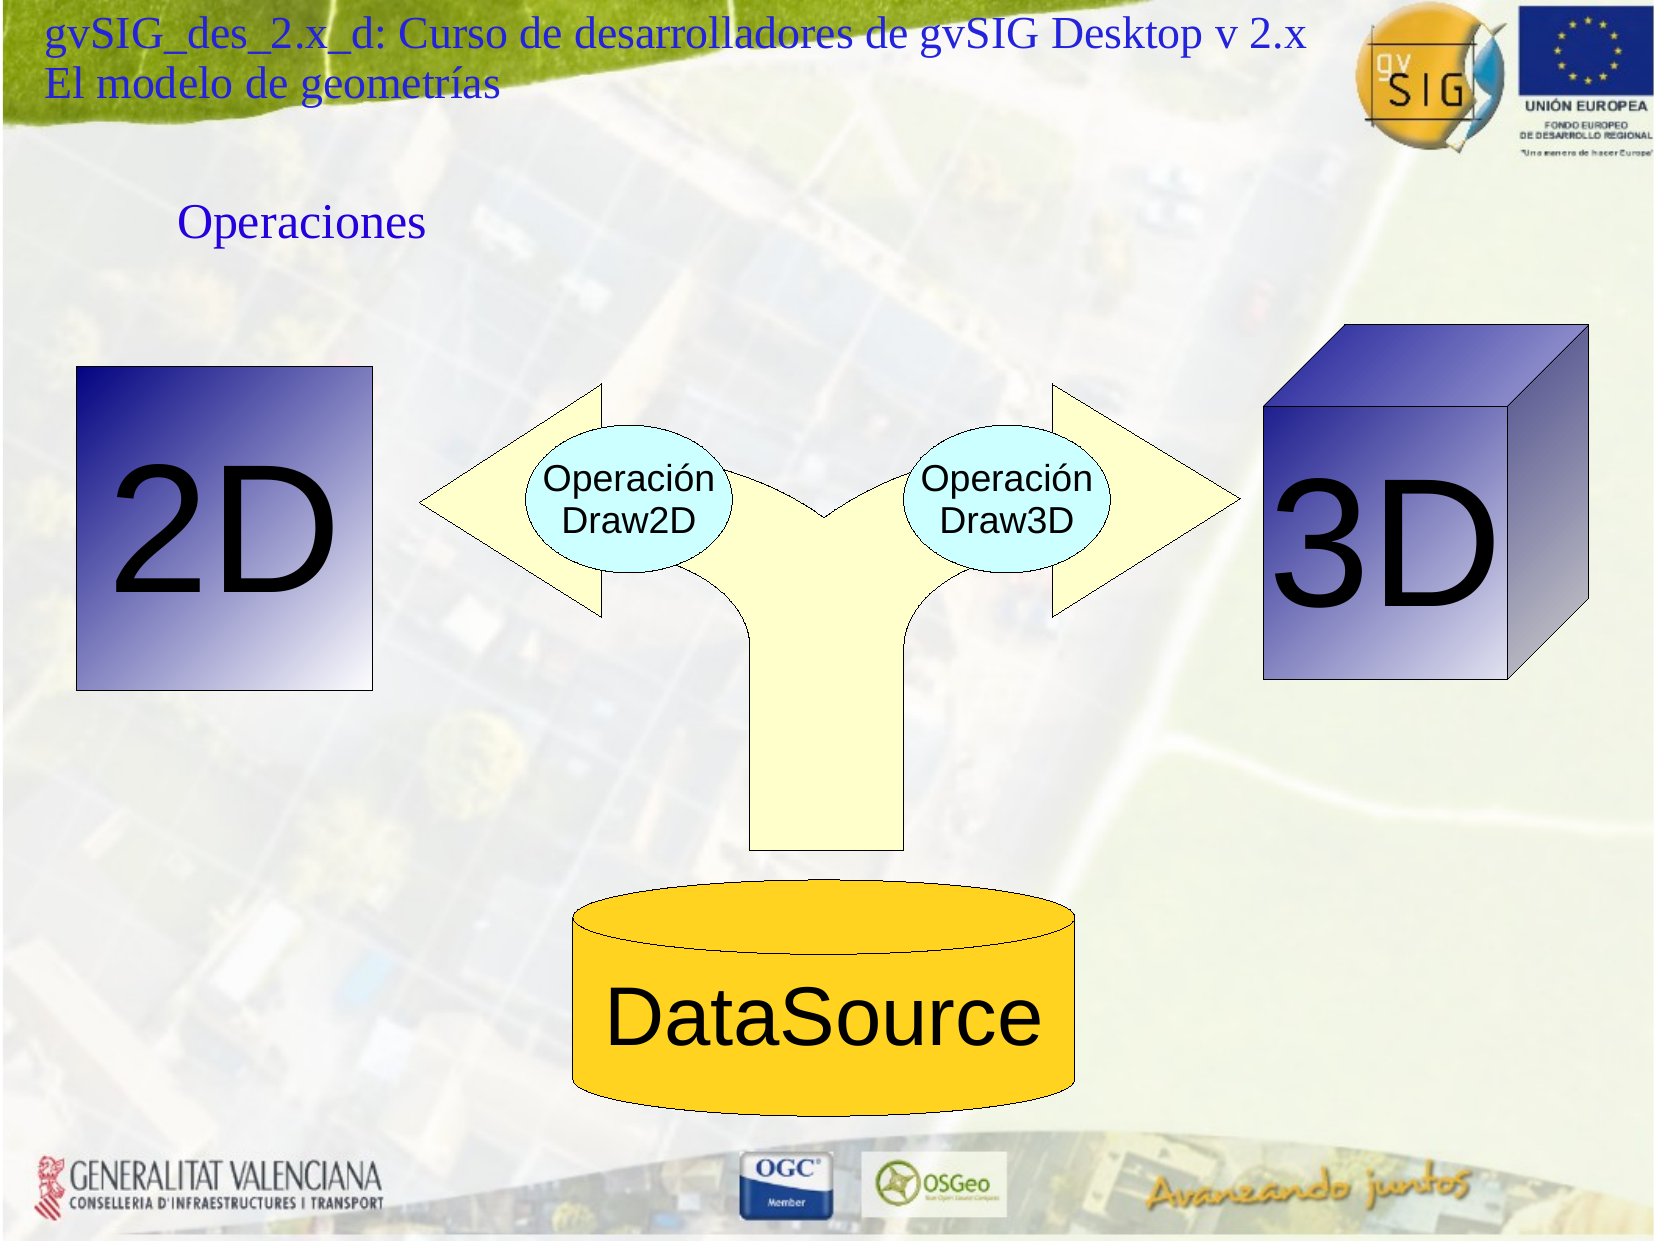

# Operaciones
3D
2D
Operación
Draw2D
Operación
Draw3D
DataSource